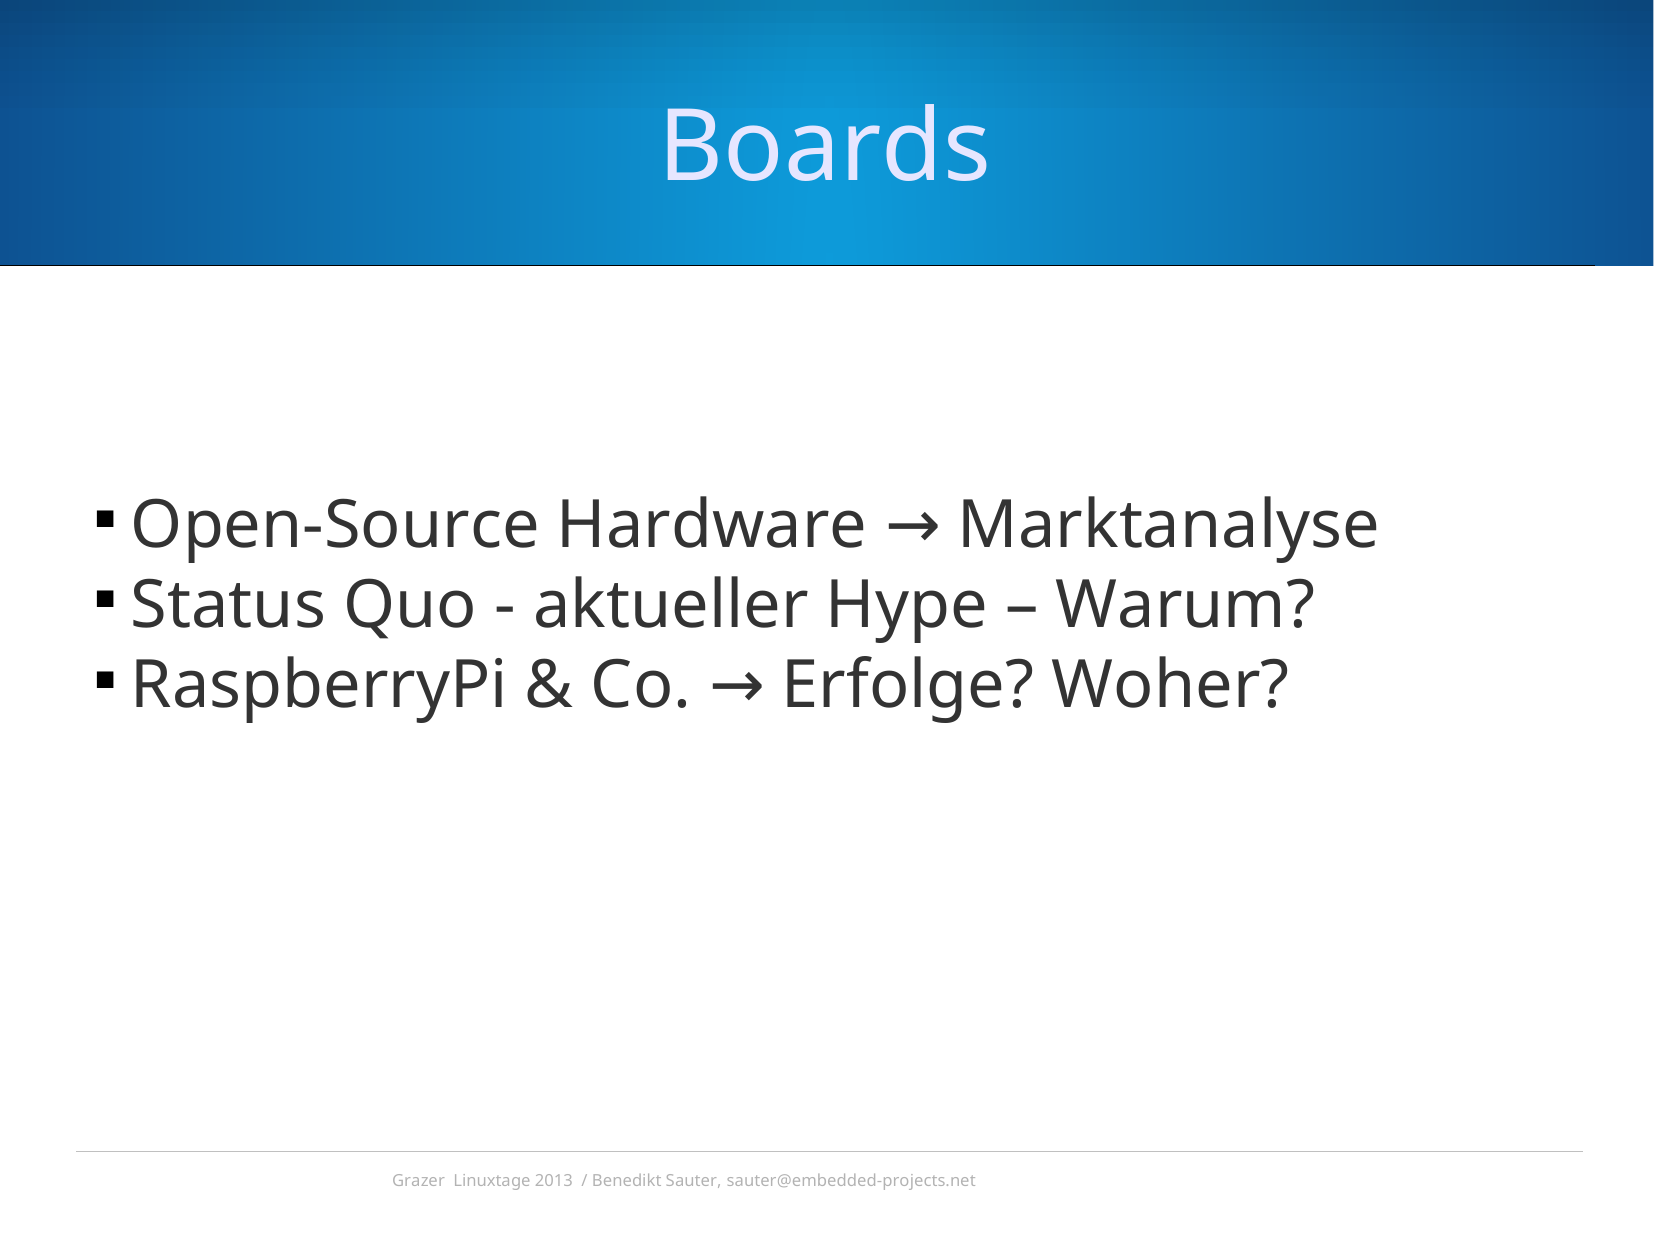

# Boards
 Open-Source Hardware → Marktanalyse
 Status Quo - aktueller Hype – Warum?
 RaspberryPi & Co. → Erfolge? Woher?